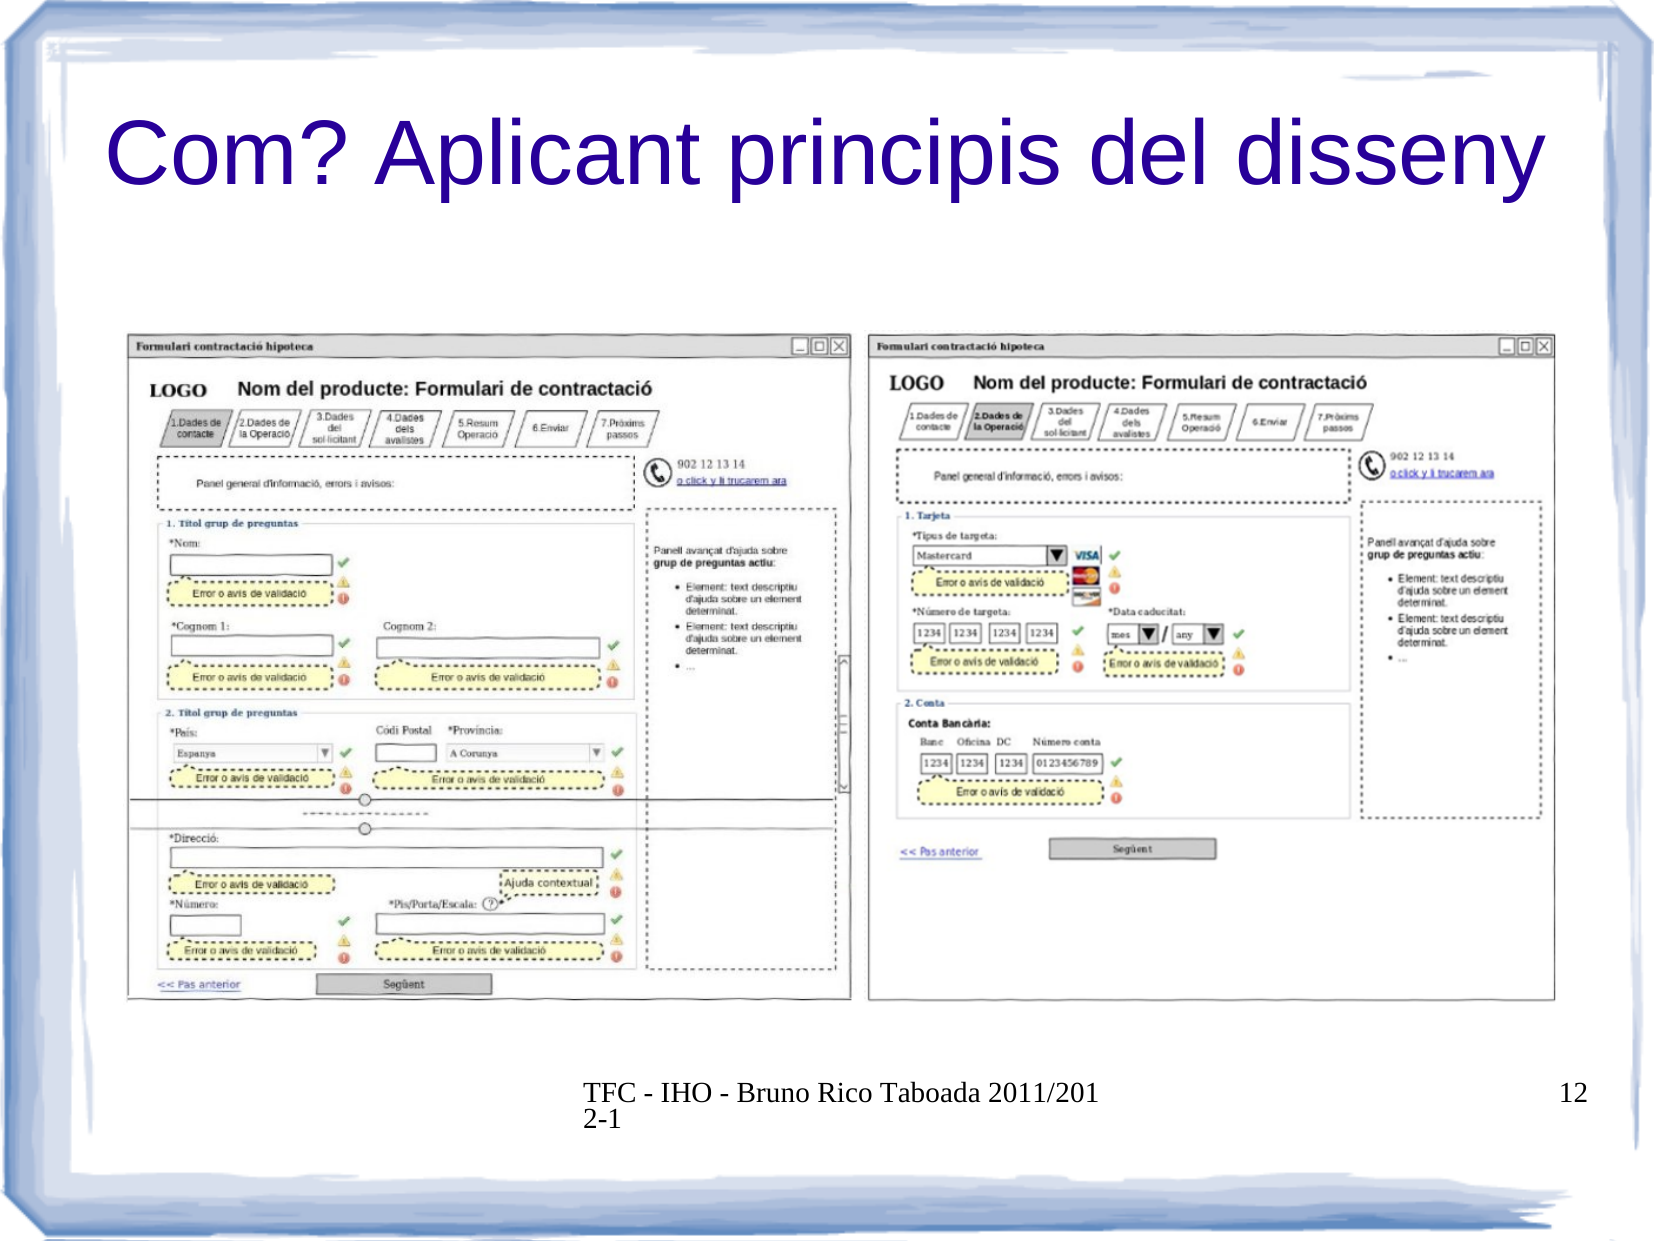

# Com? Aplicant principis del disseny
TFC - IHO - Bruno Rico Taboada 2011/2012-1
12